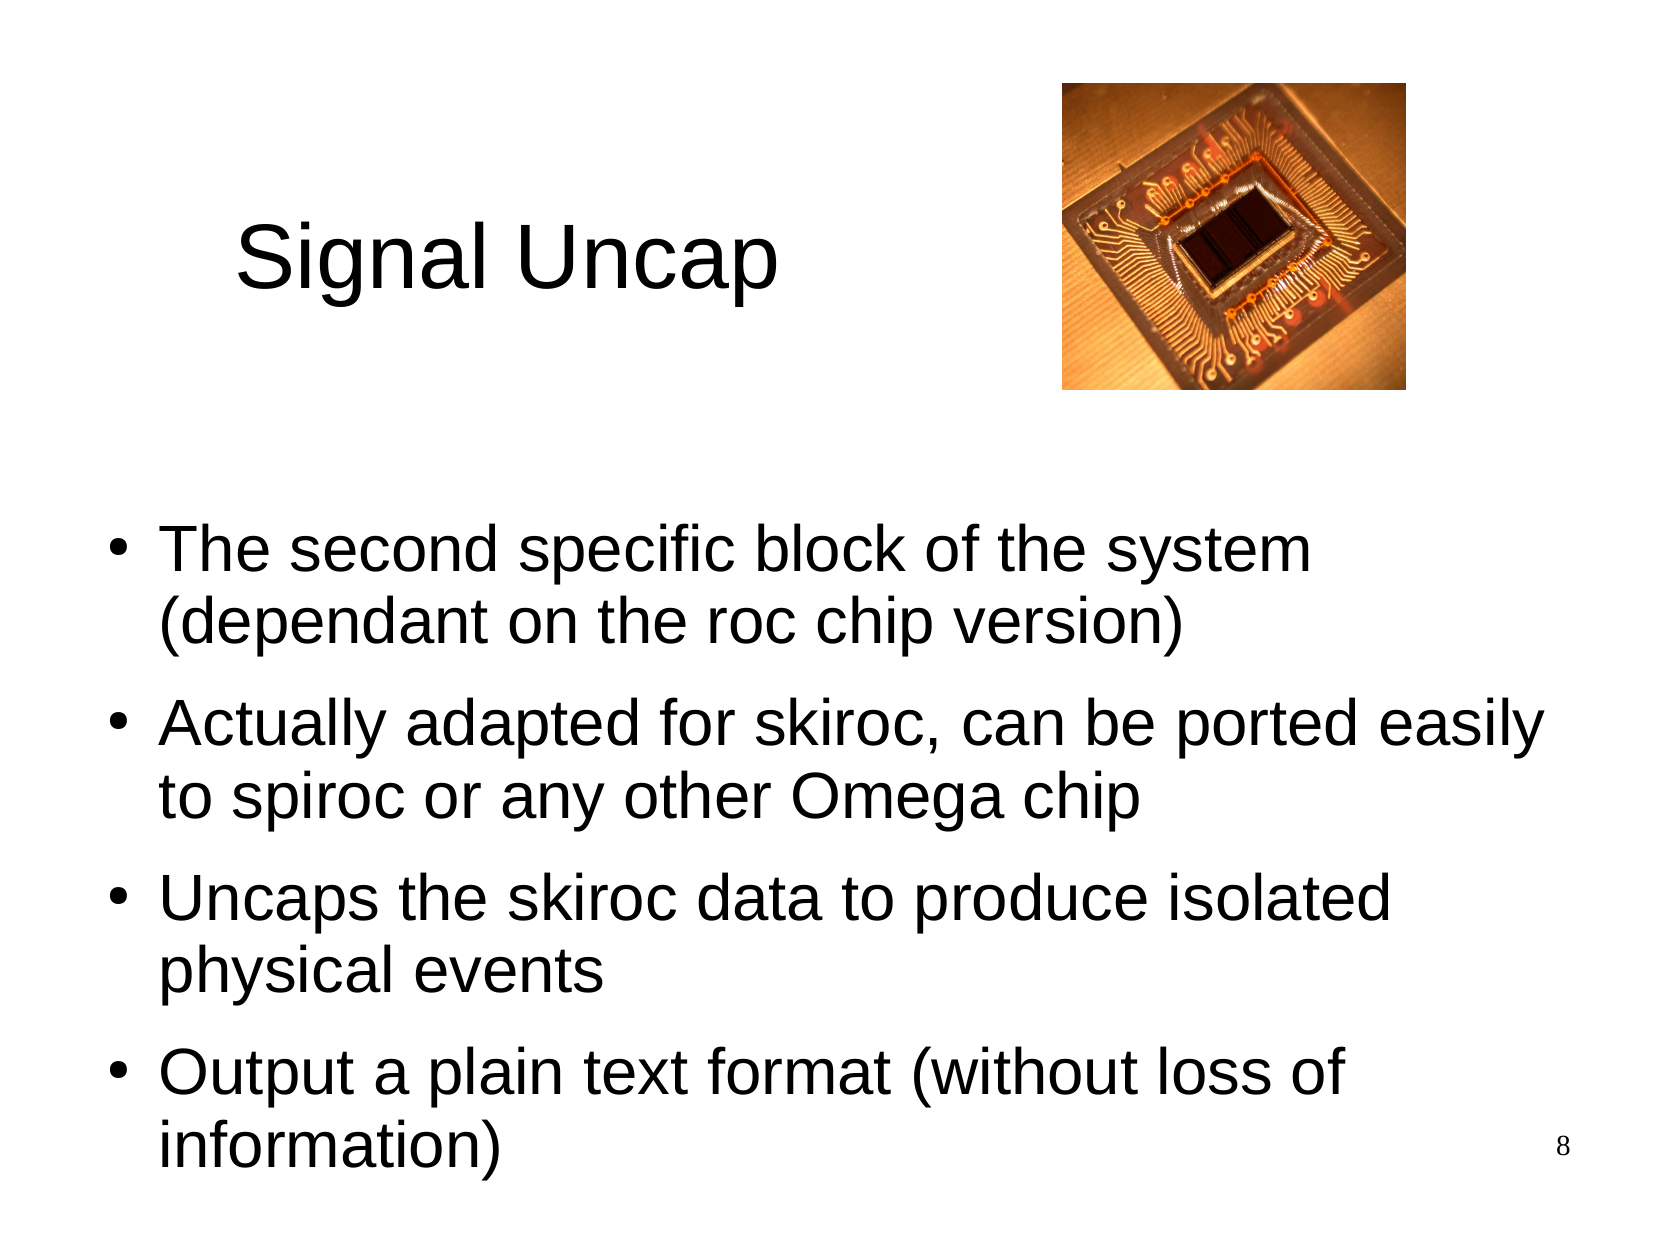

# Signal Uncap
The second specific block of the system (dependant on the roc chip version)
Actually adapted for skiroc, can be ported easily to spiroc or any other Omega chip
Uncaps the skiroc data to produce isolated physical events
Output a plain text format (without loss of information)
8